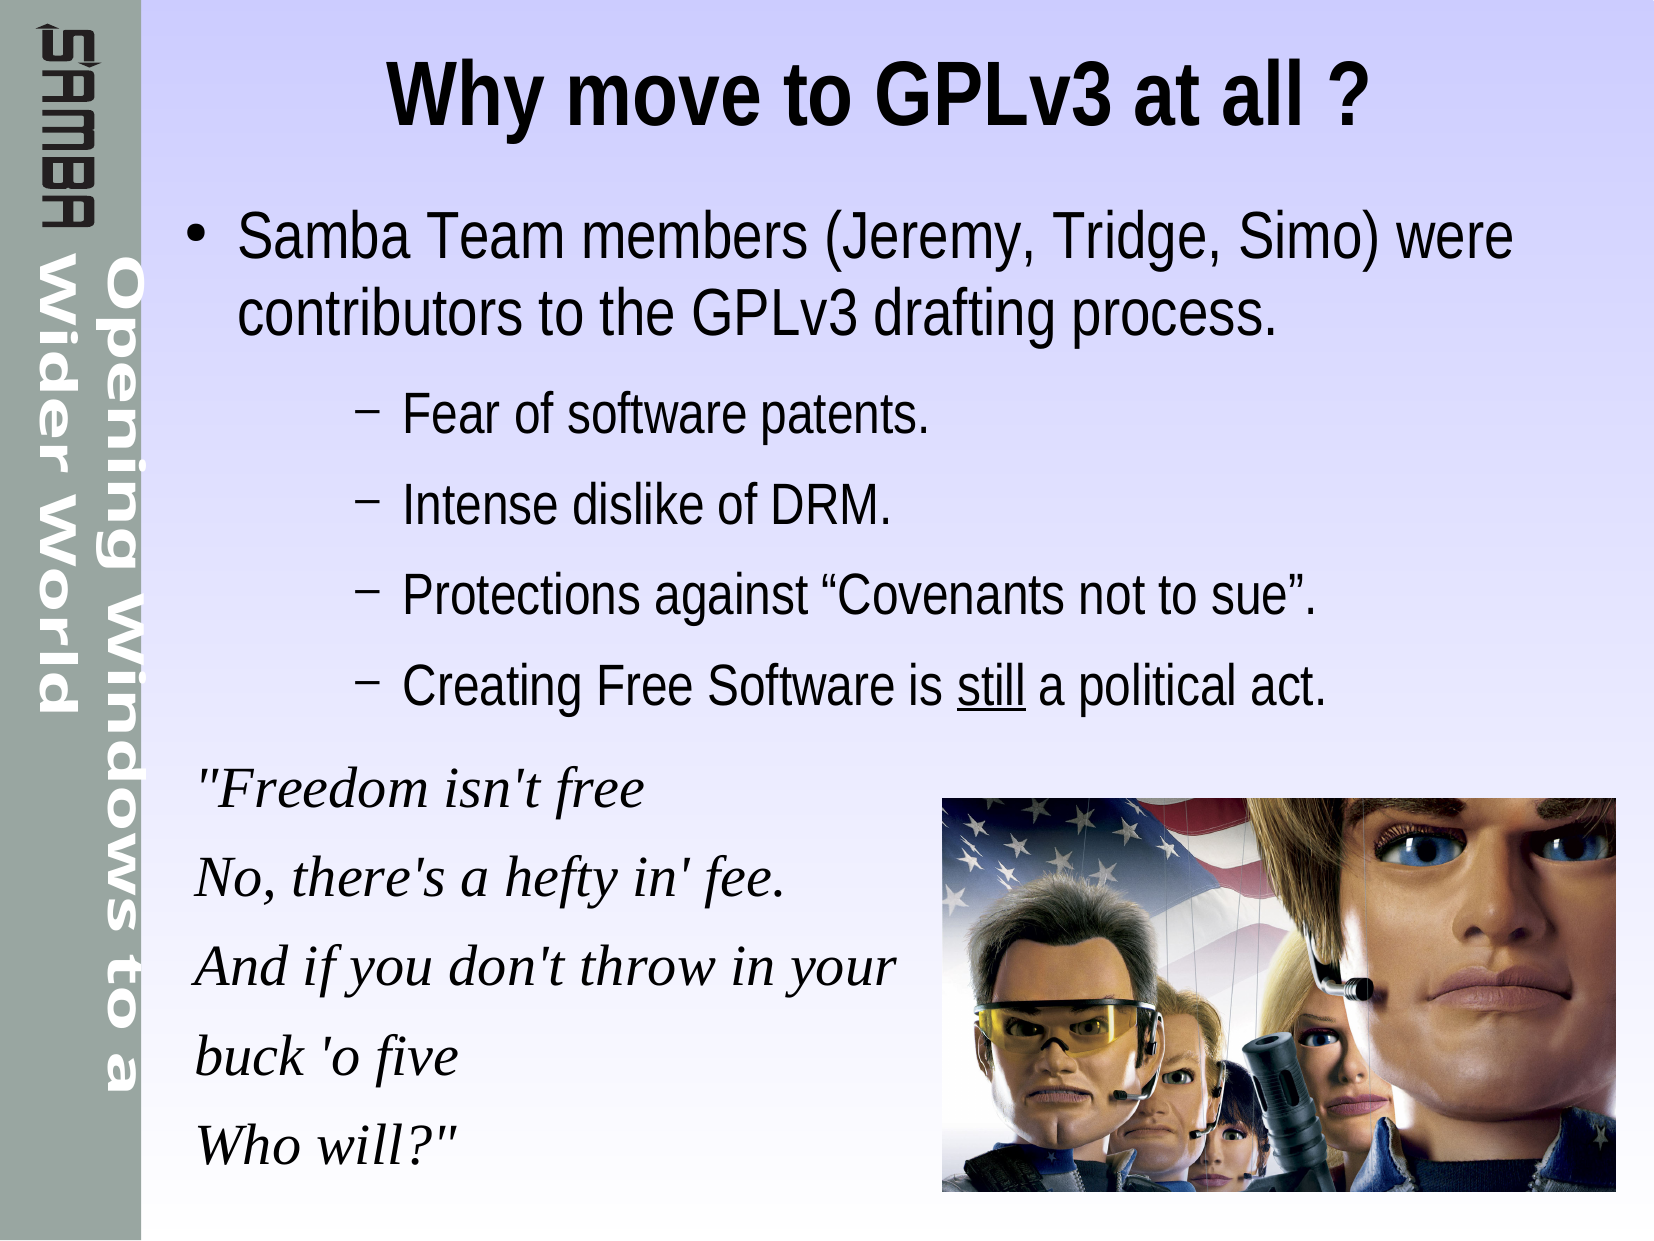

# Why move to GPLv3 at all ?
Samba Team members (Jeremy, Tridge, Simo) were contributors to the GPLv3 drafting process.
Fear of software patents.
Intense dislike of DRM.
Protections against “Covenants not to sue”.
Creating Free Software is still a political act.
"Freedom isn't free
No, there's a hefty in' fee.
And if you don't throw in your
buck 'o five
Who will?"